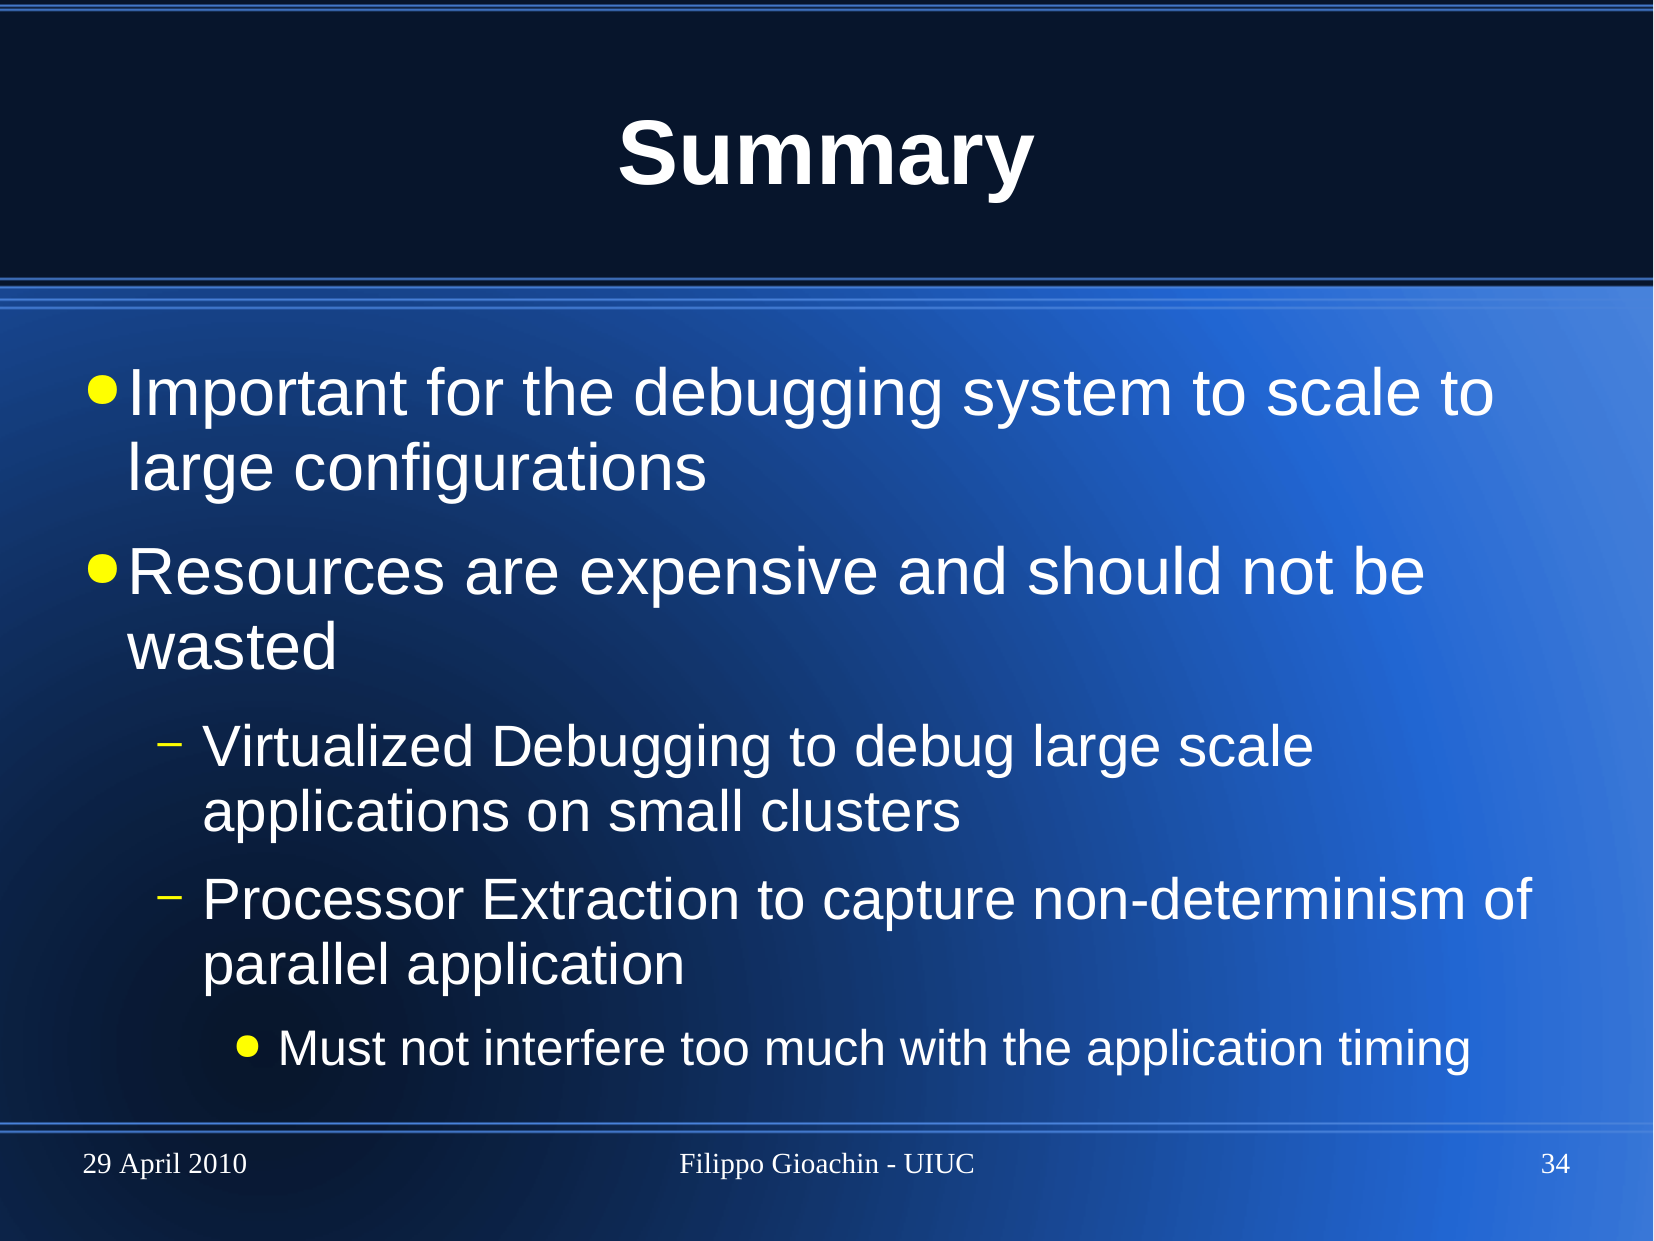

# Summary
Important for the debugging system to scale to large configurations
Resources are expensive and should not be wasted
Virtualized Debugging to debug large scale applications on small clusters
Processor Extraction to capture non-determinism of parallel application
Must not interfere too much with the application timing
29 April 2010
Filippo Gioachin - UIUC
34